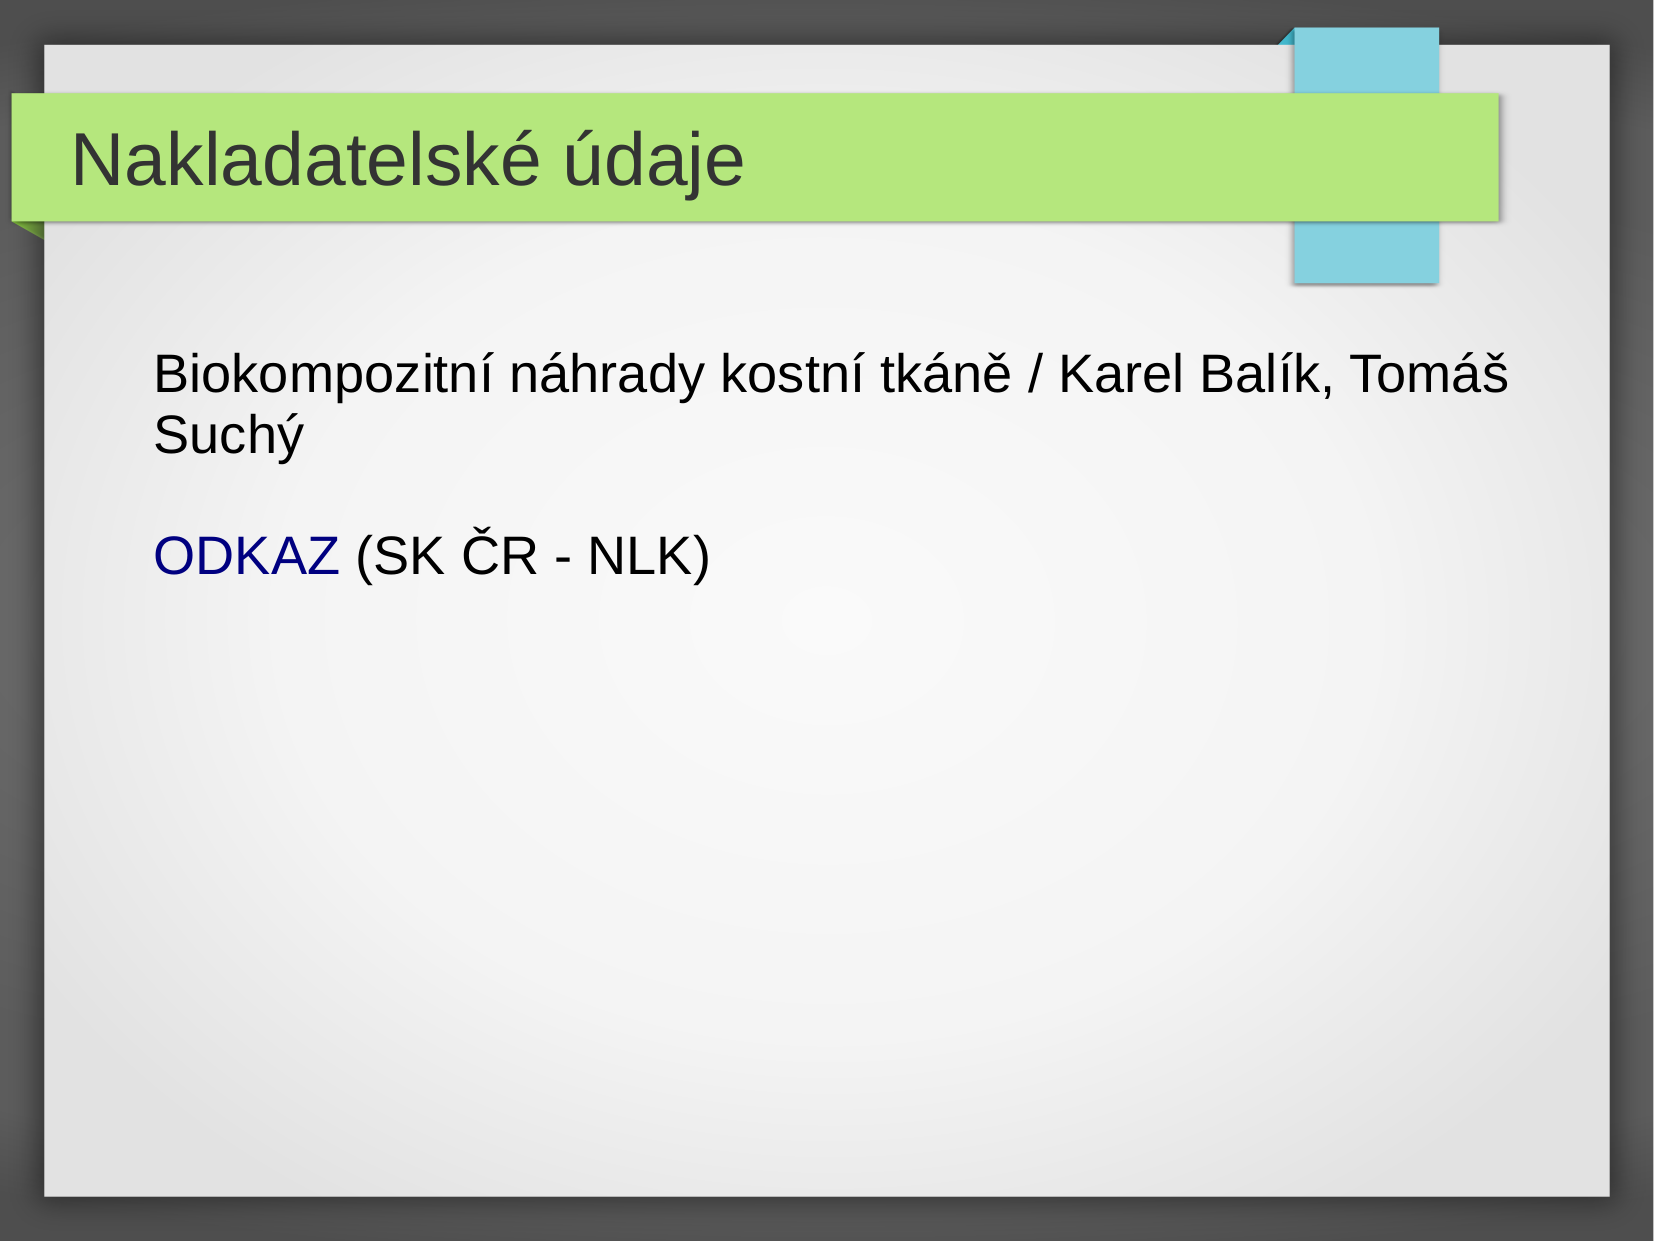

# Nakladatelské údaje
Biokompozitní náhrady kostní tkáně / Karel Balík, Tomáš Suchý
ODKAZ (SK ČR - NLK)